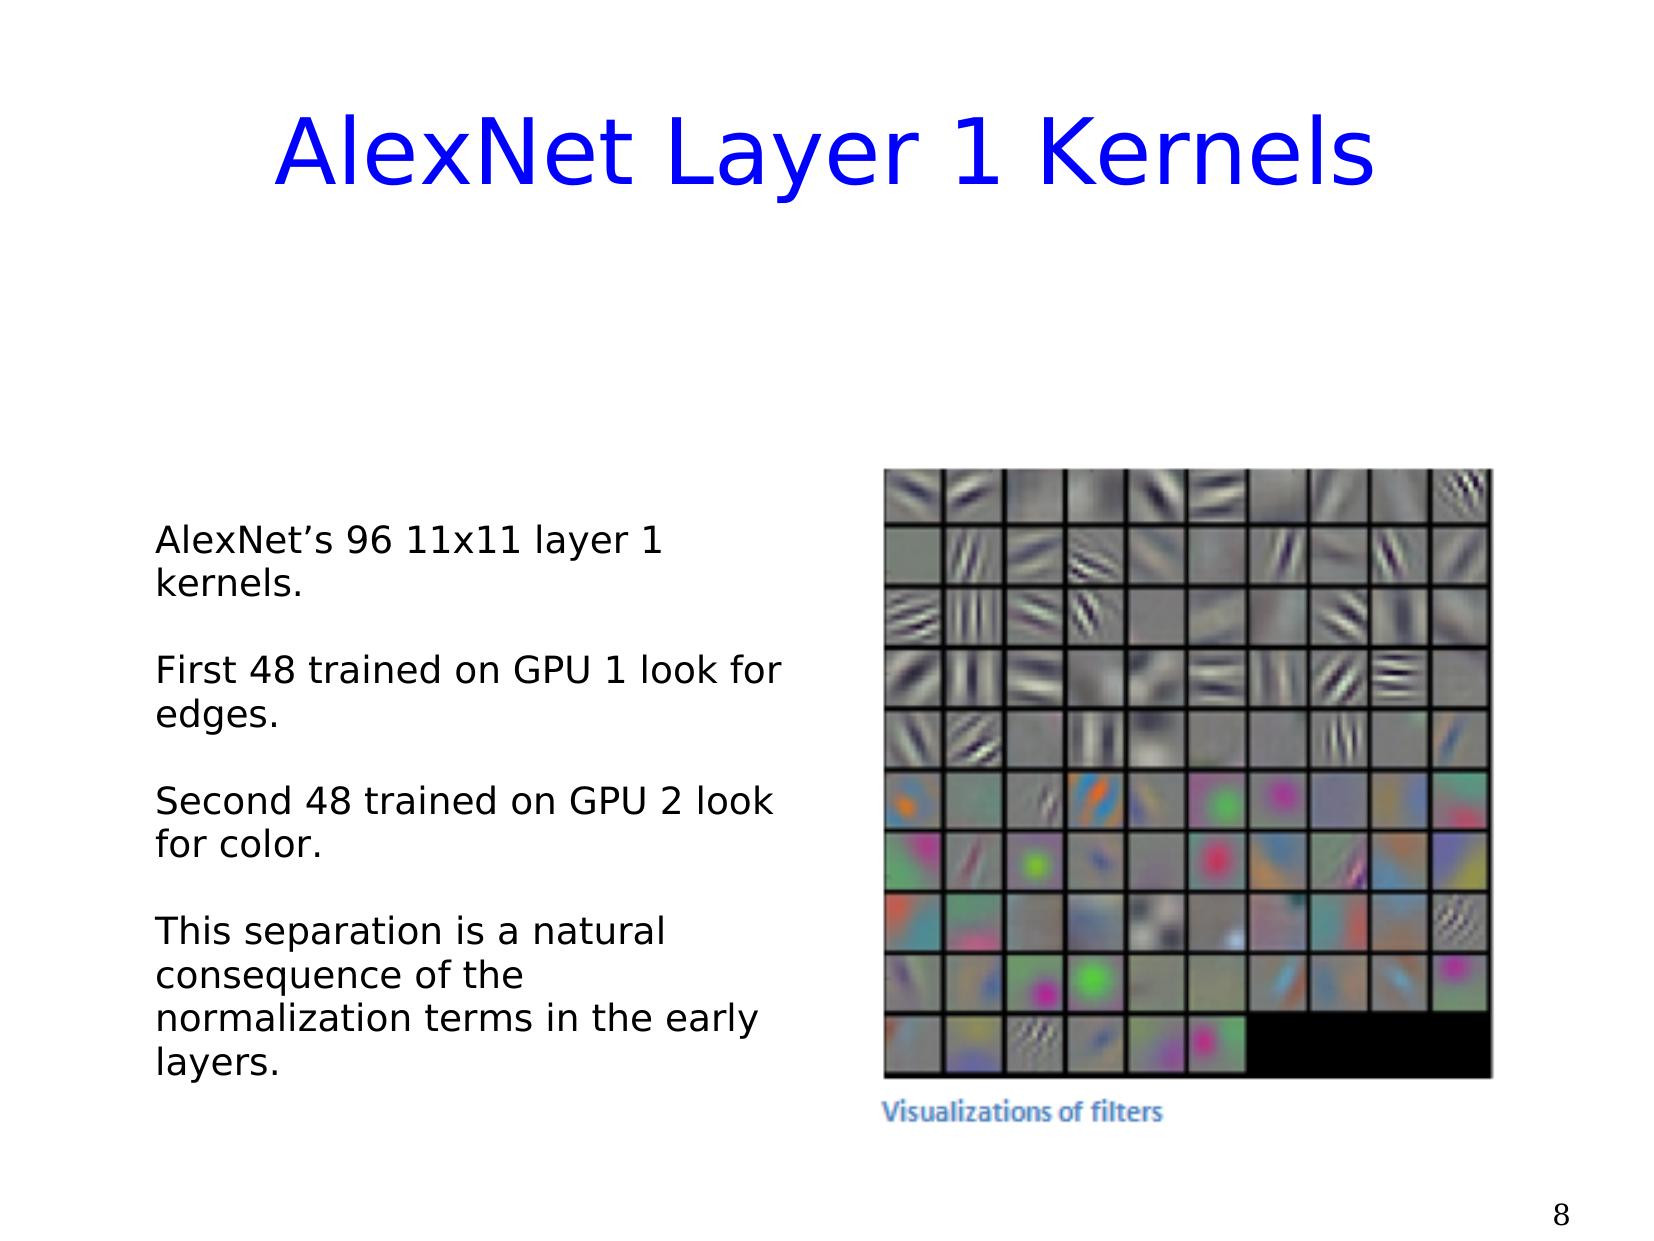

# AlexNet Layer 1 Kernels
AlexNet’s 96 11x11 layer 1 kernels.
First 48 trained on GPU 1 look for edges.
Second 48 trained on GPU 2 look for color.
This separation is a natural consequence of the normalization terms in the early layers.
8